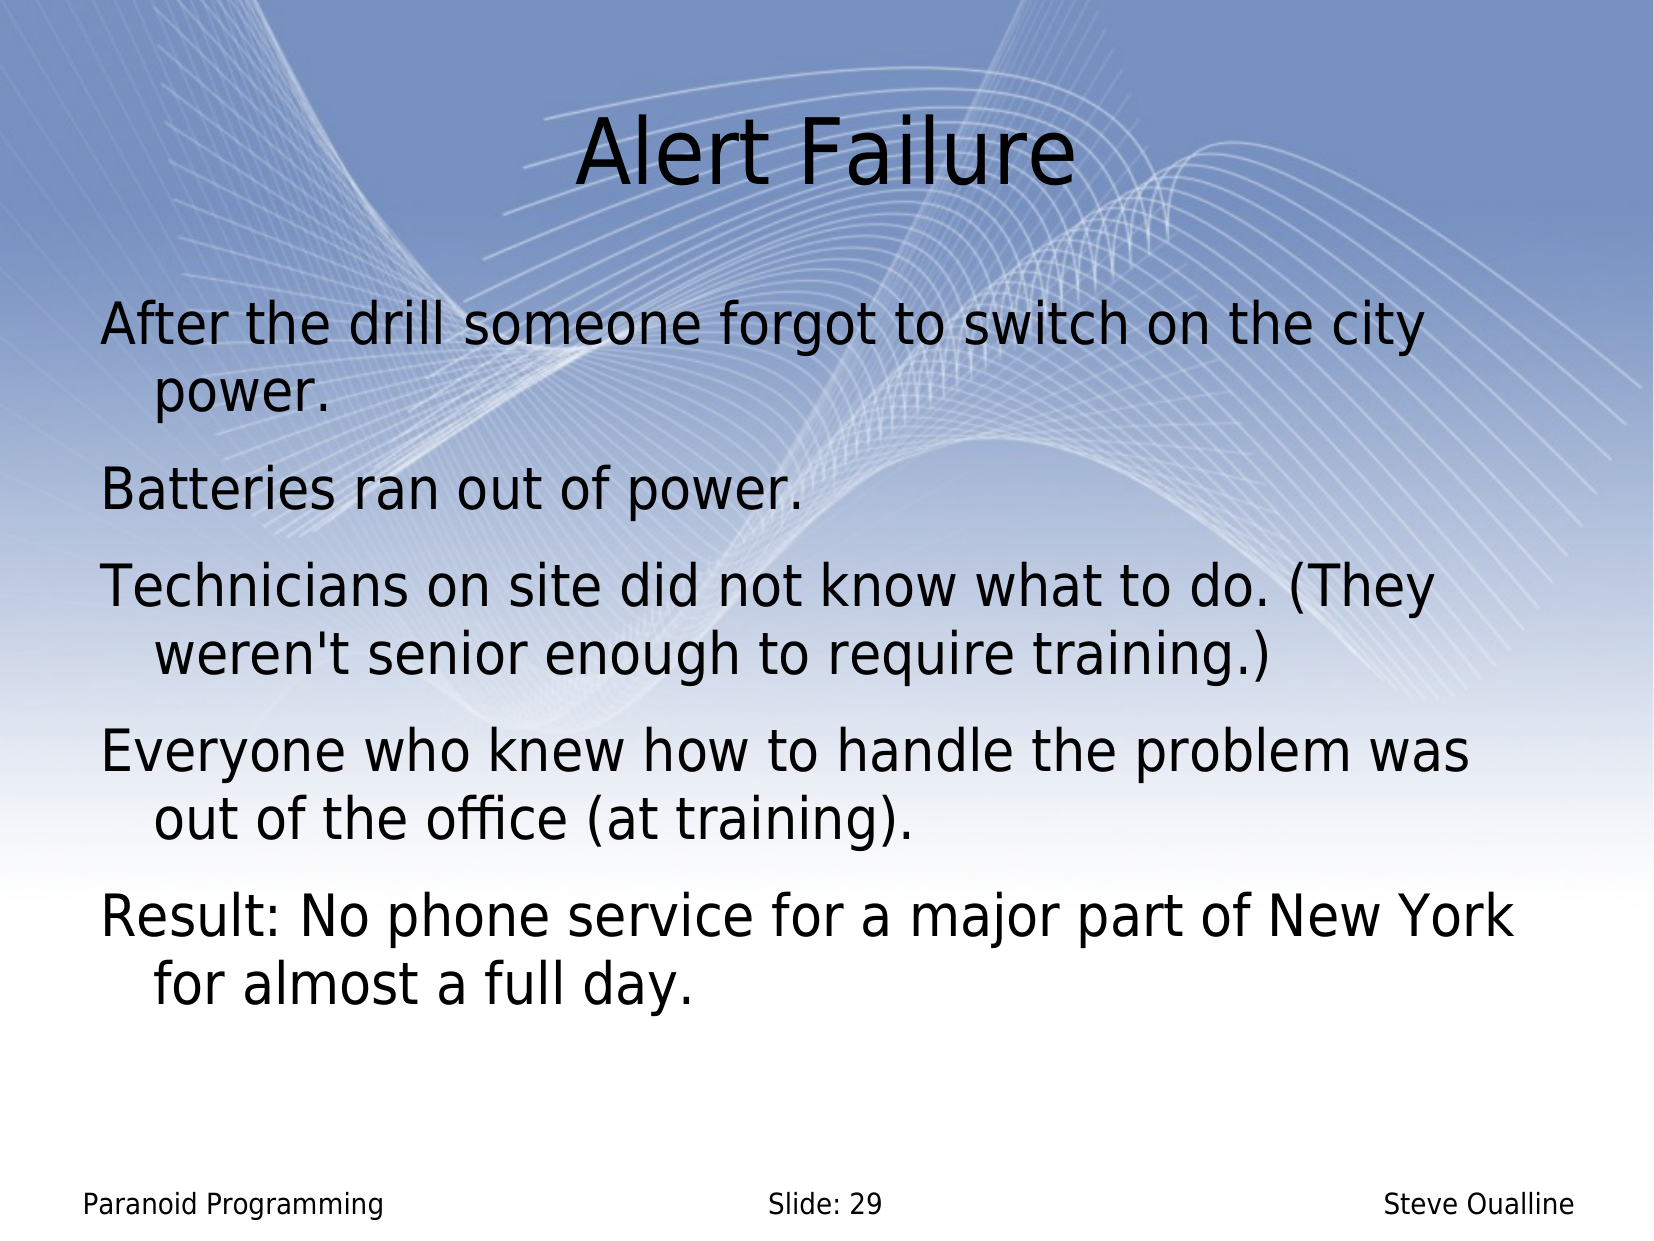

# Alert Failure
After the drill someone forgot to switch on the city power.
Batteries ran out of power.
Technicians on site did not know what to do. (They weren't senior enough to require training.)
Everyone who knew how to handle the problem was out of the office (at training).
Result: No phone service for a major part of New York for almost a full day.
Paranoid Programming
Steve Oualline
29